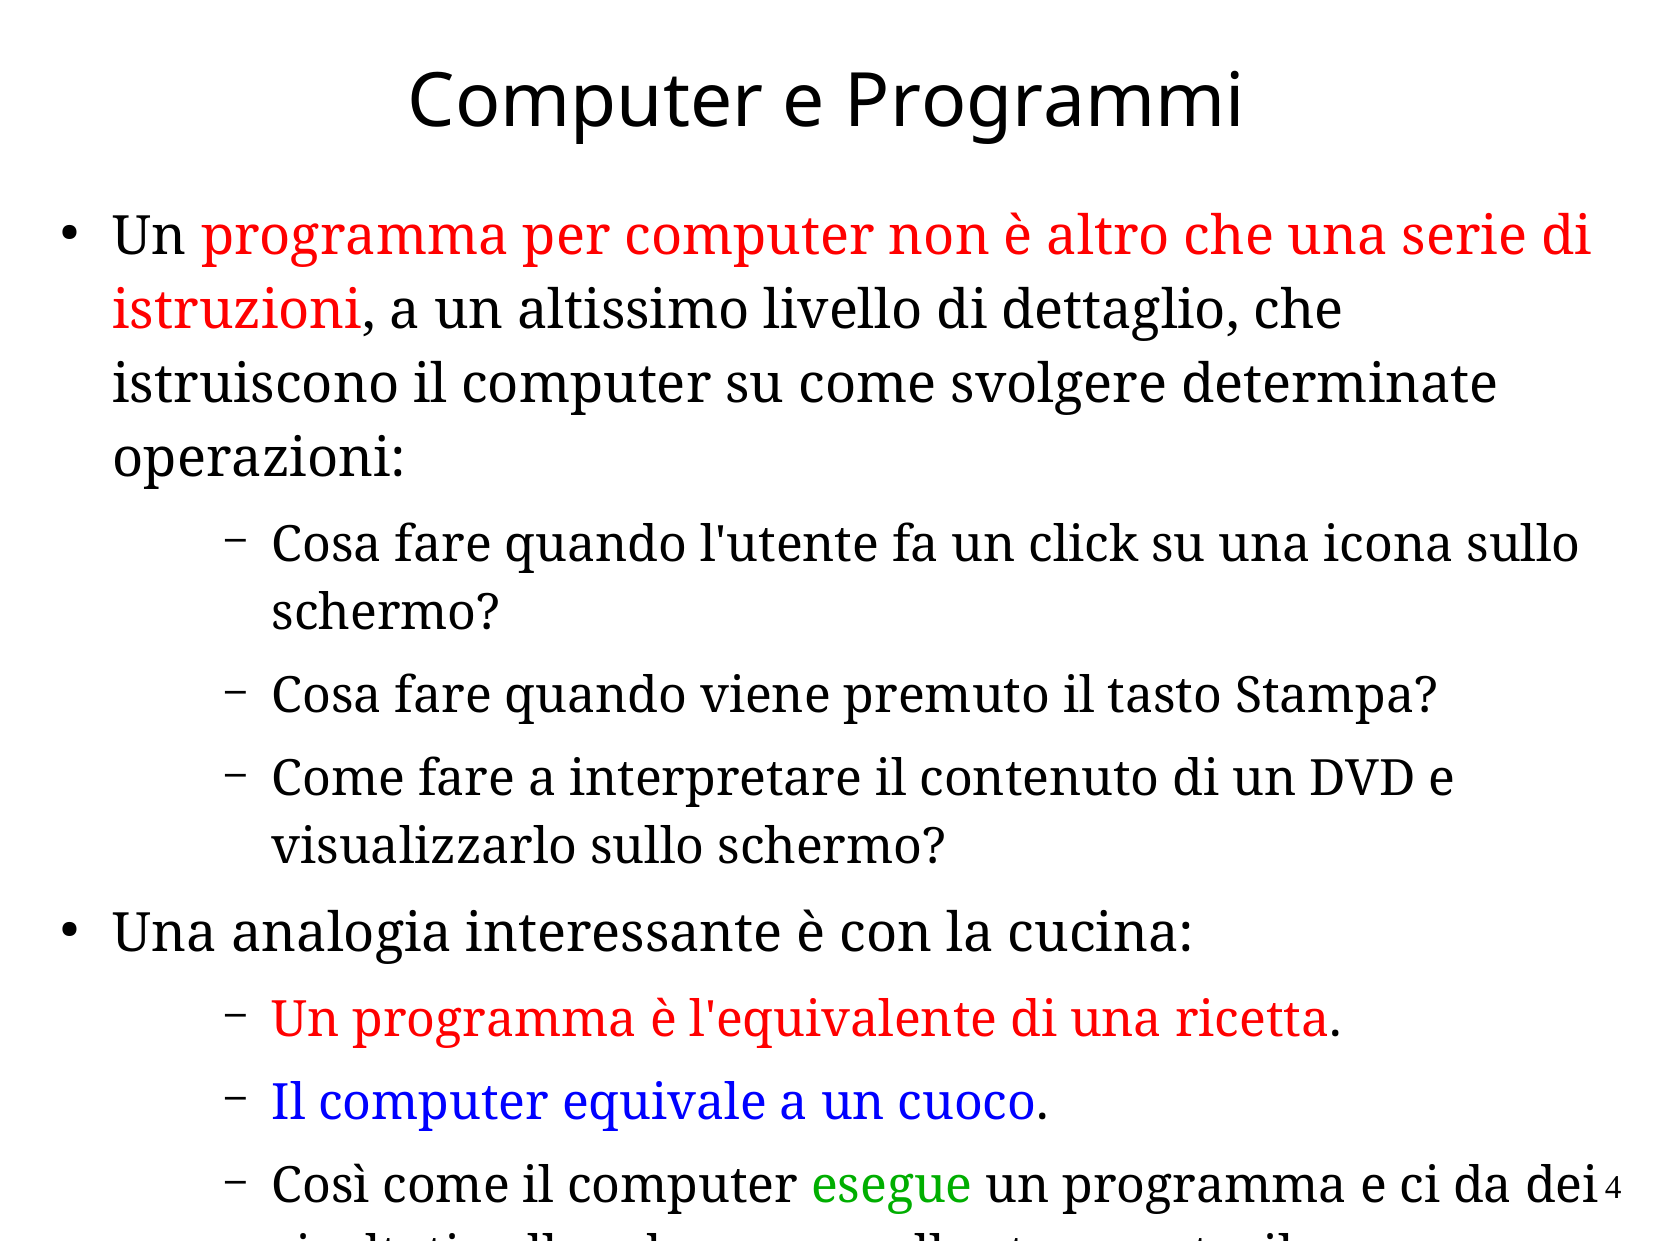

# Computer e Programmi
Un programma per computer non è altro che una serie di istruzioni, a un altissimo livello di dettaglio, che istruiscono il computer su come svolgere determinate operazioni:
Cosa fare quando l'utente fa un click su una icona sullo schermo?
Cosa fare quando viene premuto il tasto Stampa?
Come fare a interpretare il contenuto di un DVD e visualizzarlo sullo schermo?
Una analogia interessante è con la cucina:
Un programma è l'equivalente di una ricetta.
Il computer equivale a un cuoco.
Così come il computer esegue un programma e ci da dei risultati sullo schermo o sulla stampante, il cuoco esegue la ricetta per produrre un gustoso pranzetto!